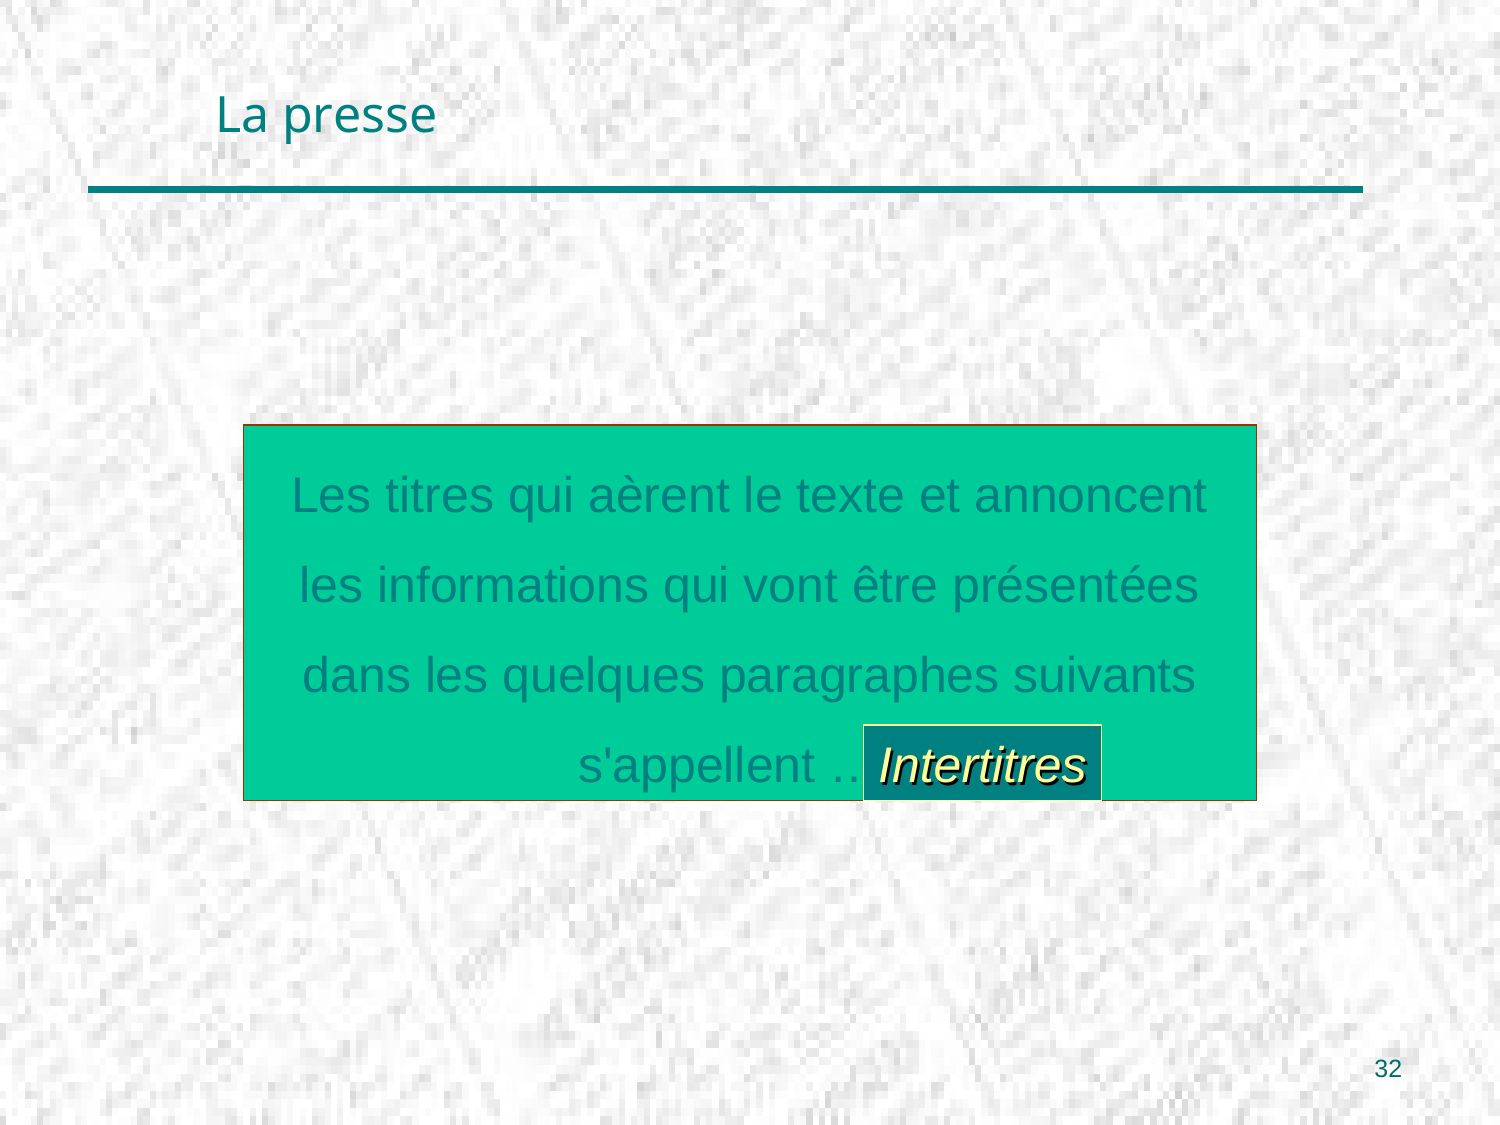

La presse
Les titres qui aèrent le texte et annoncent les informations qui vont être présentées dans les quelques paragraphes suivants s'appellent … ?
Intertitres
32